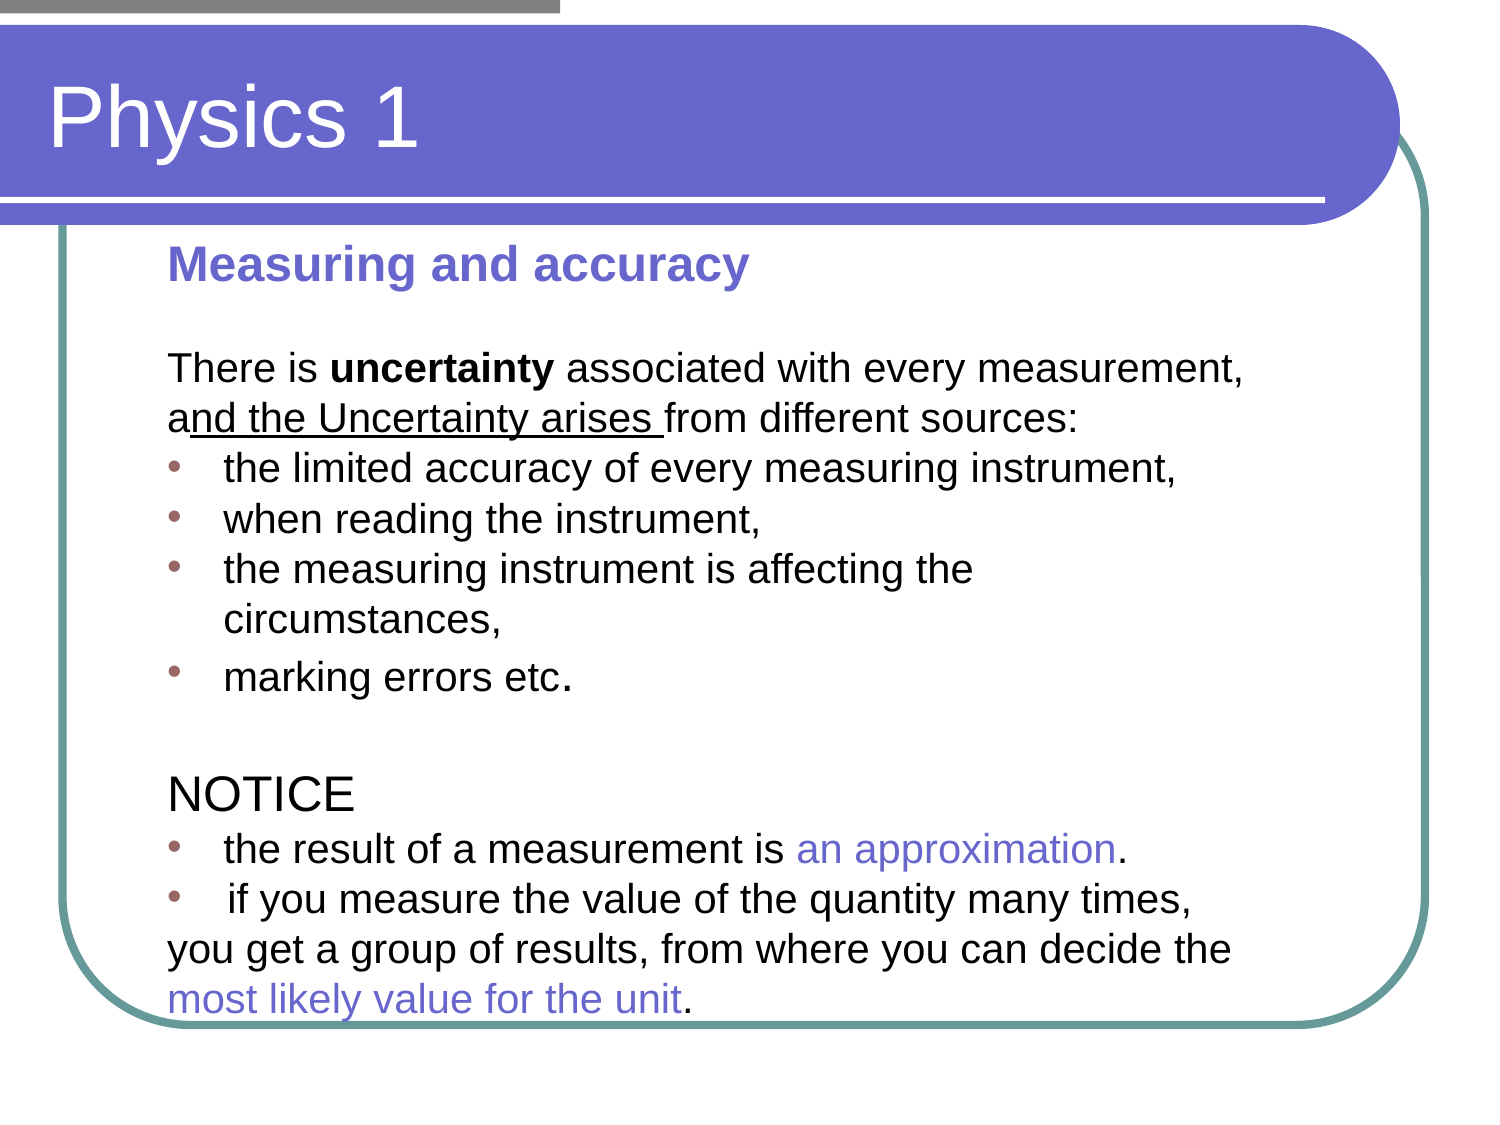

# Physics 1
Measuring and accuracy
There is uncertainty associated with every measurement, and the Uncertainty arises from different sources:
the limited accuracy of every measuring instrument,
when reading the instrument,
the measuring instrument is affecting the circumstances,
marking errors etc.
NOTICE
the result of a measurement is an approximation.
 if you measure the value of the quantity many times, you get a group of results, from where you can decide the most likely value for the unit.